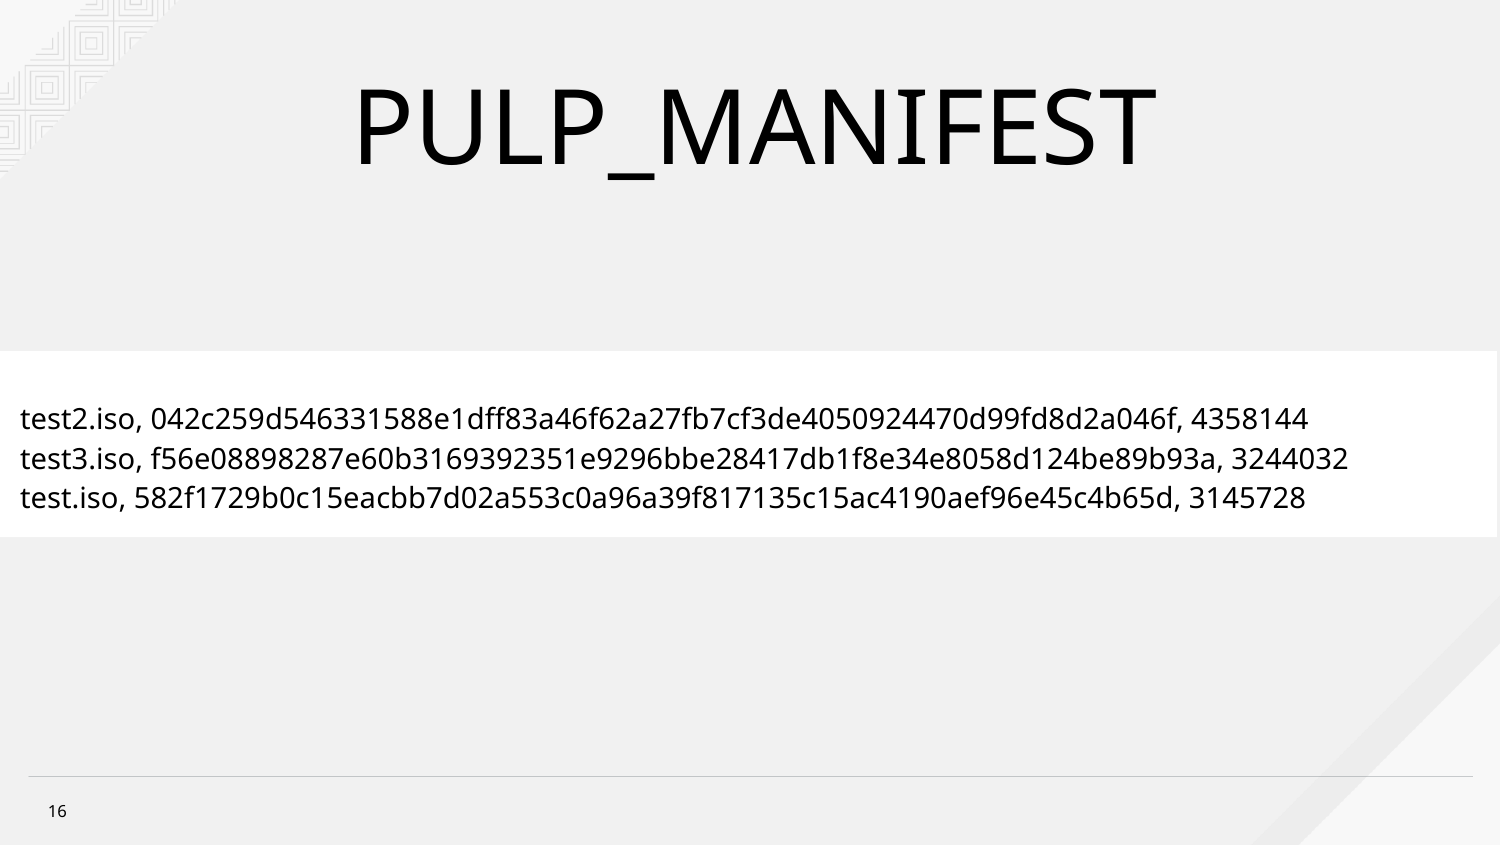

PULP_MANIFEST
test2.iso, 042c259d546331588e1dff83a46f62a27fb7cf3de4050924470d99fd8d2a046f, 4358144
test3.iso, f56e08898287e60b3169392351e9296bbe28417db1f8e34e8058d124be89b93a, 3244032
test.iso, 582f1729b0c15eacbb7d02a553c0a96a39f817135c15ac4190aef96e45c4b65d, 3145728
16